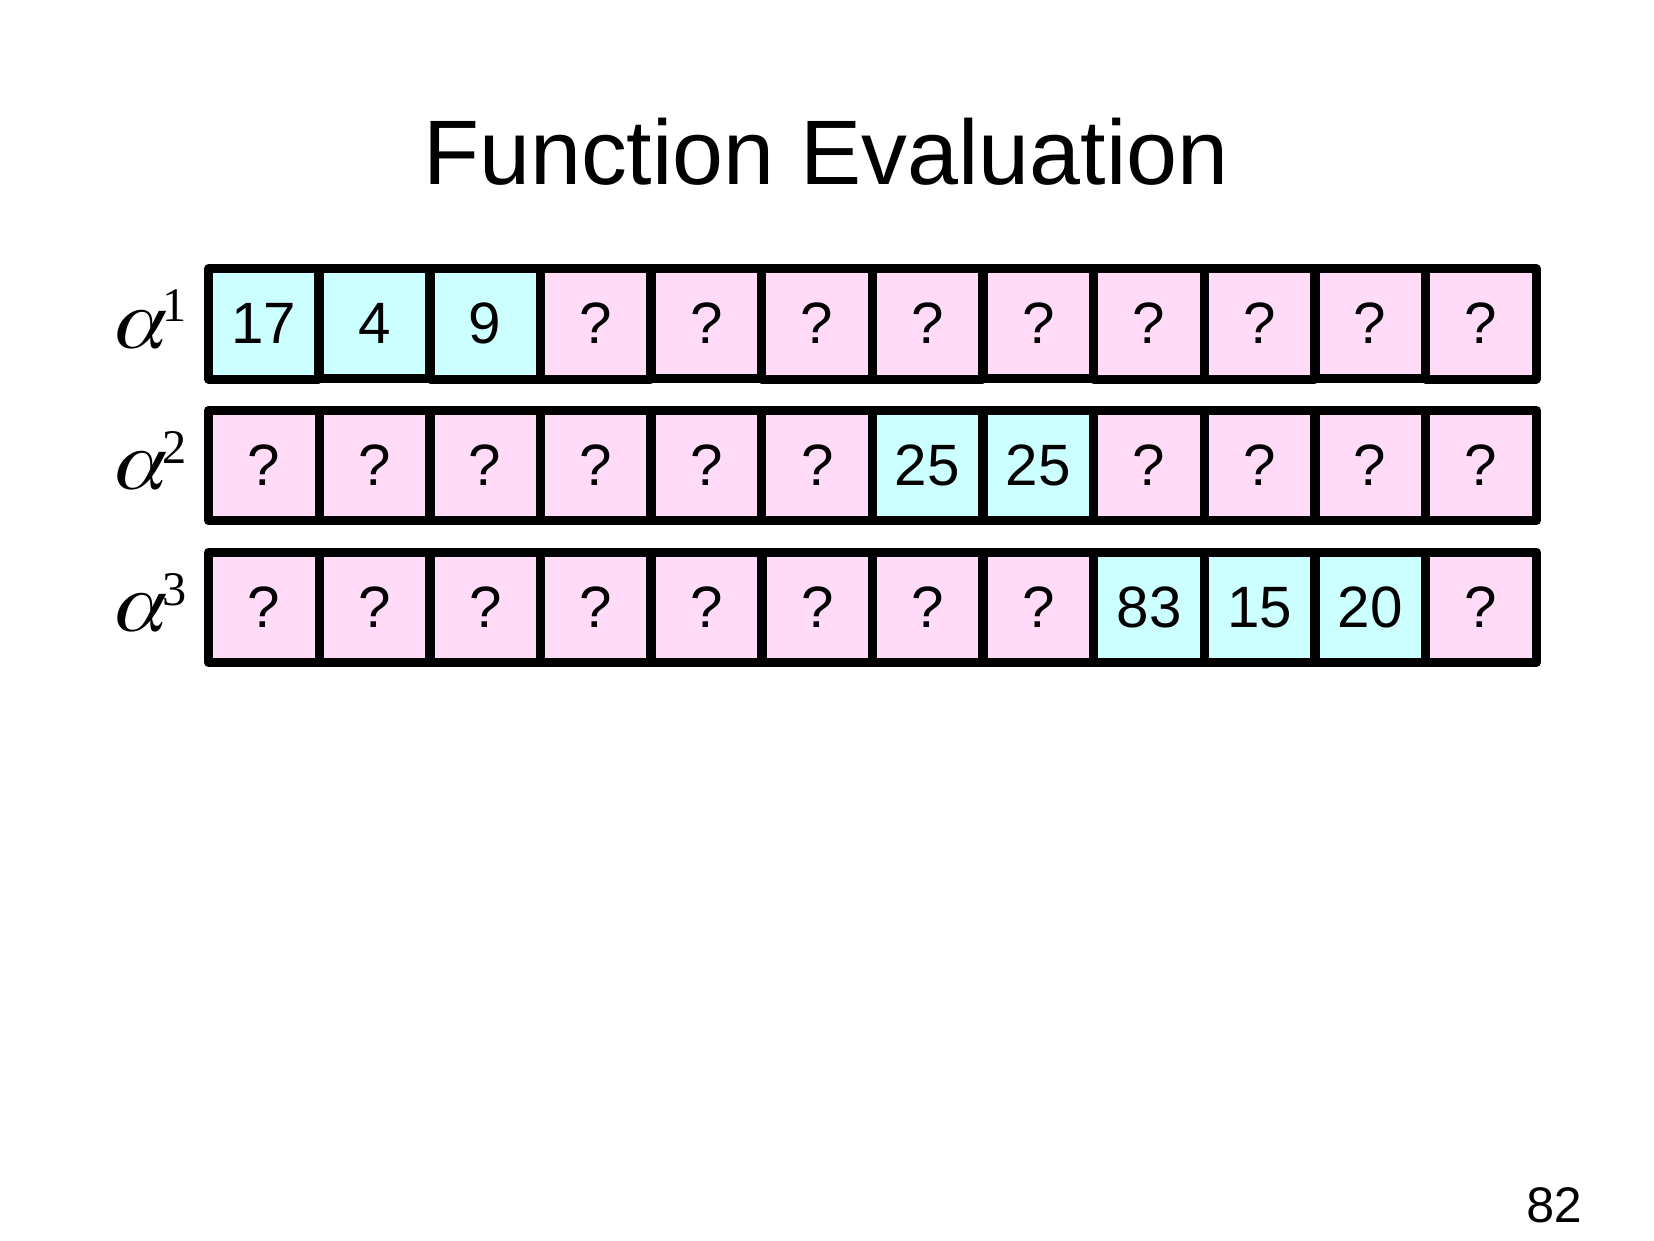

# Function Evaluation
17
4
9
?
?
?
?
?
?
?
?
?
α1
?
?
?
?
?
?
25
25
?
?
?
?
α2
?
?
?
?
?
?
?
?
83
15
20
?
α3